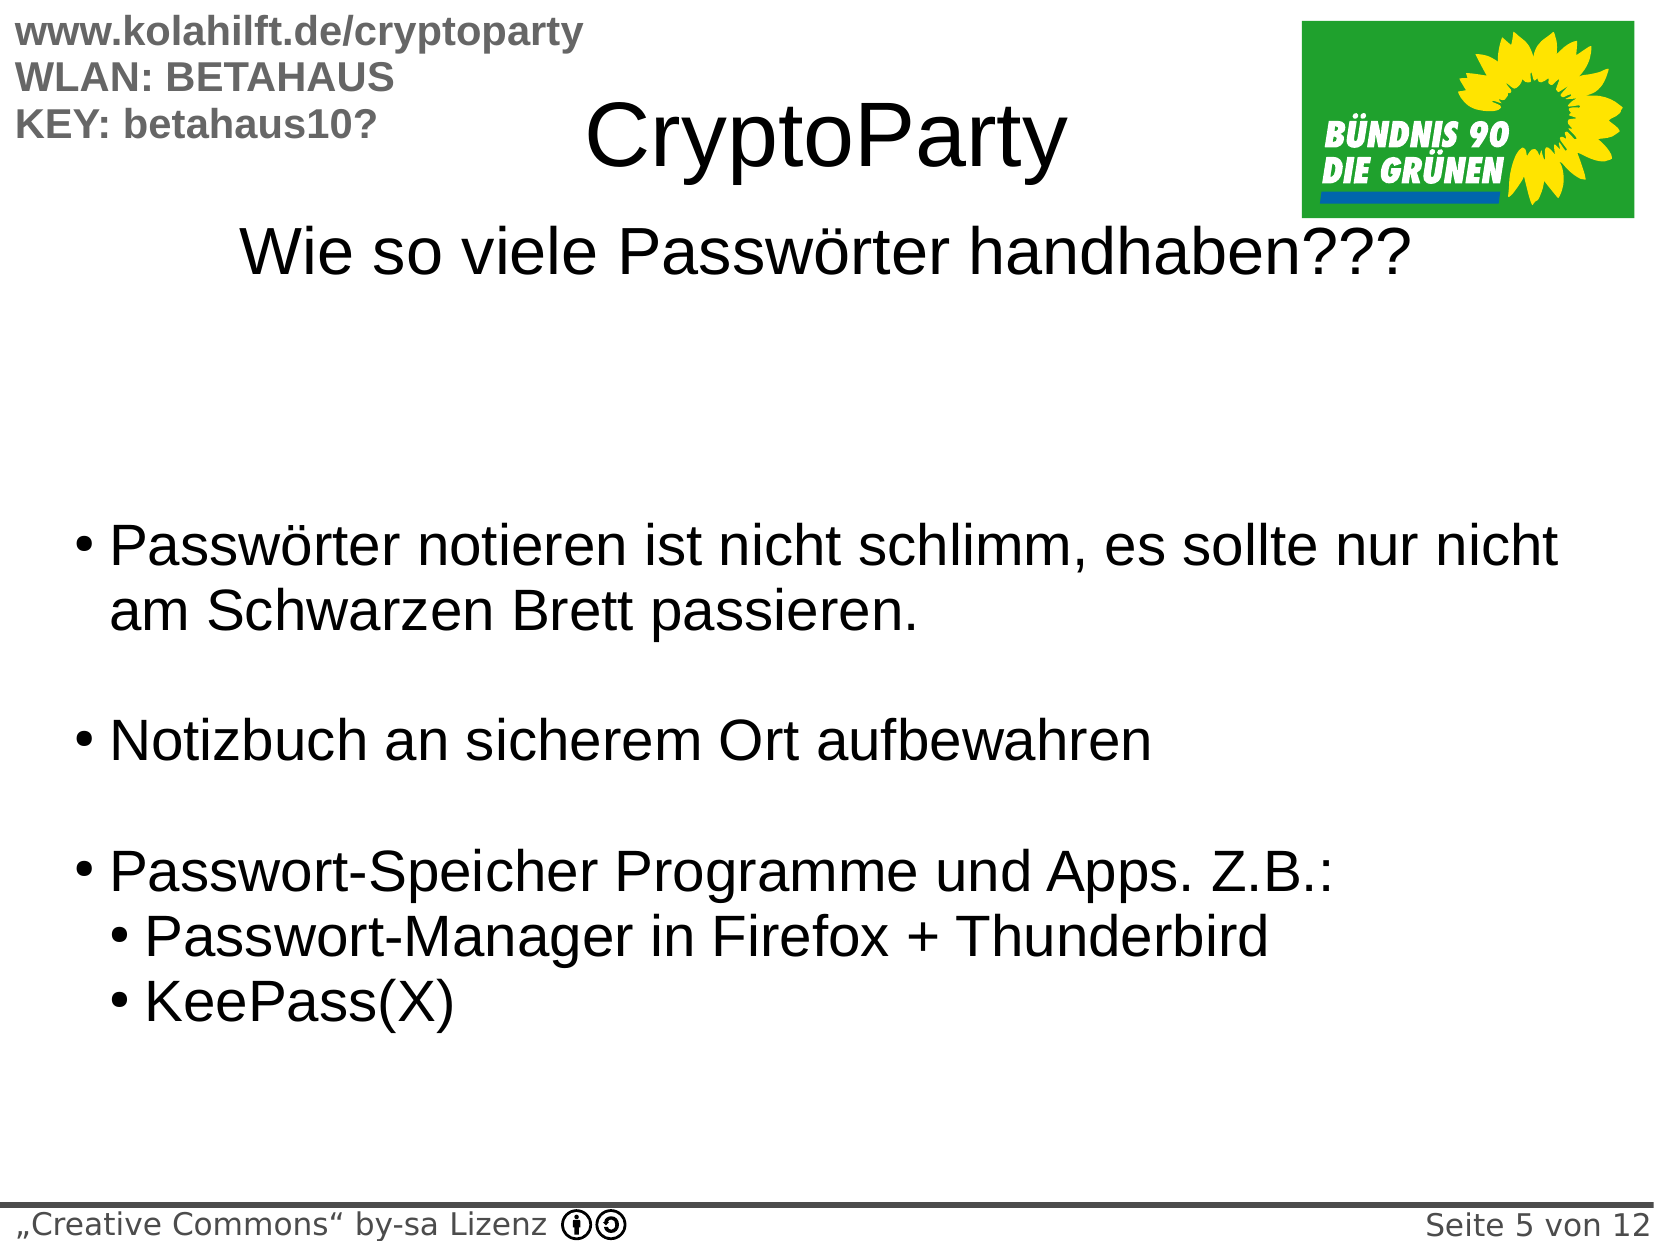

Wie so viele Passwörter handhaben???
Passwörter notieren ist nicht schlimm, es sollte nur nicht am Schwarzen Brett passieren.
Notizbuch an sicherem Ort aufbewahren
Passwort-Speicher Programme und Apps. Z.B.:
Passwort-Manager in Firefox + Thunderbird
KeePass(X)